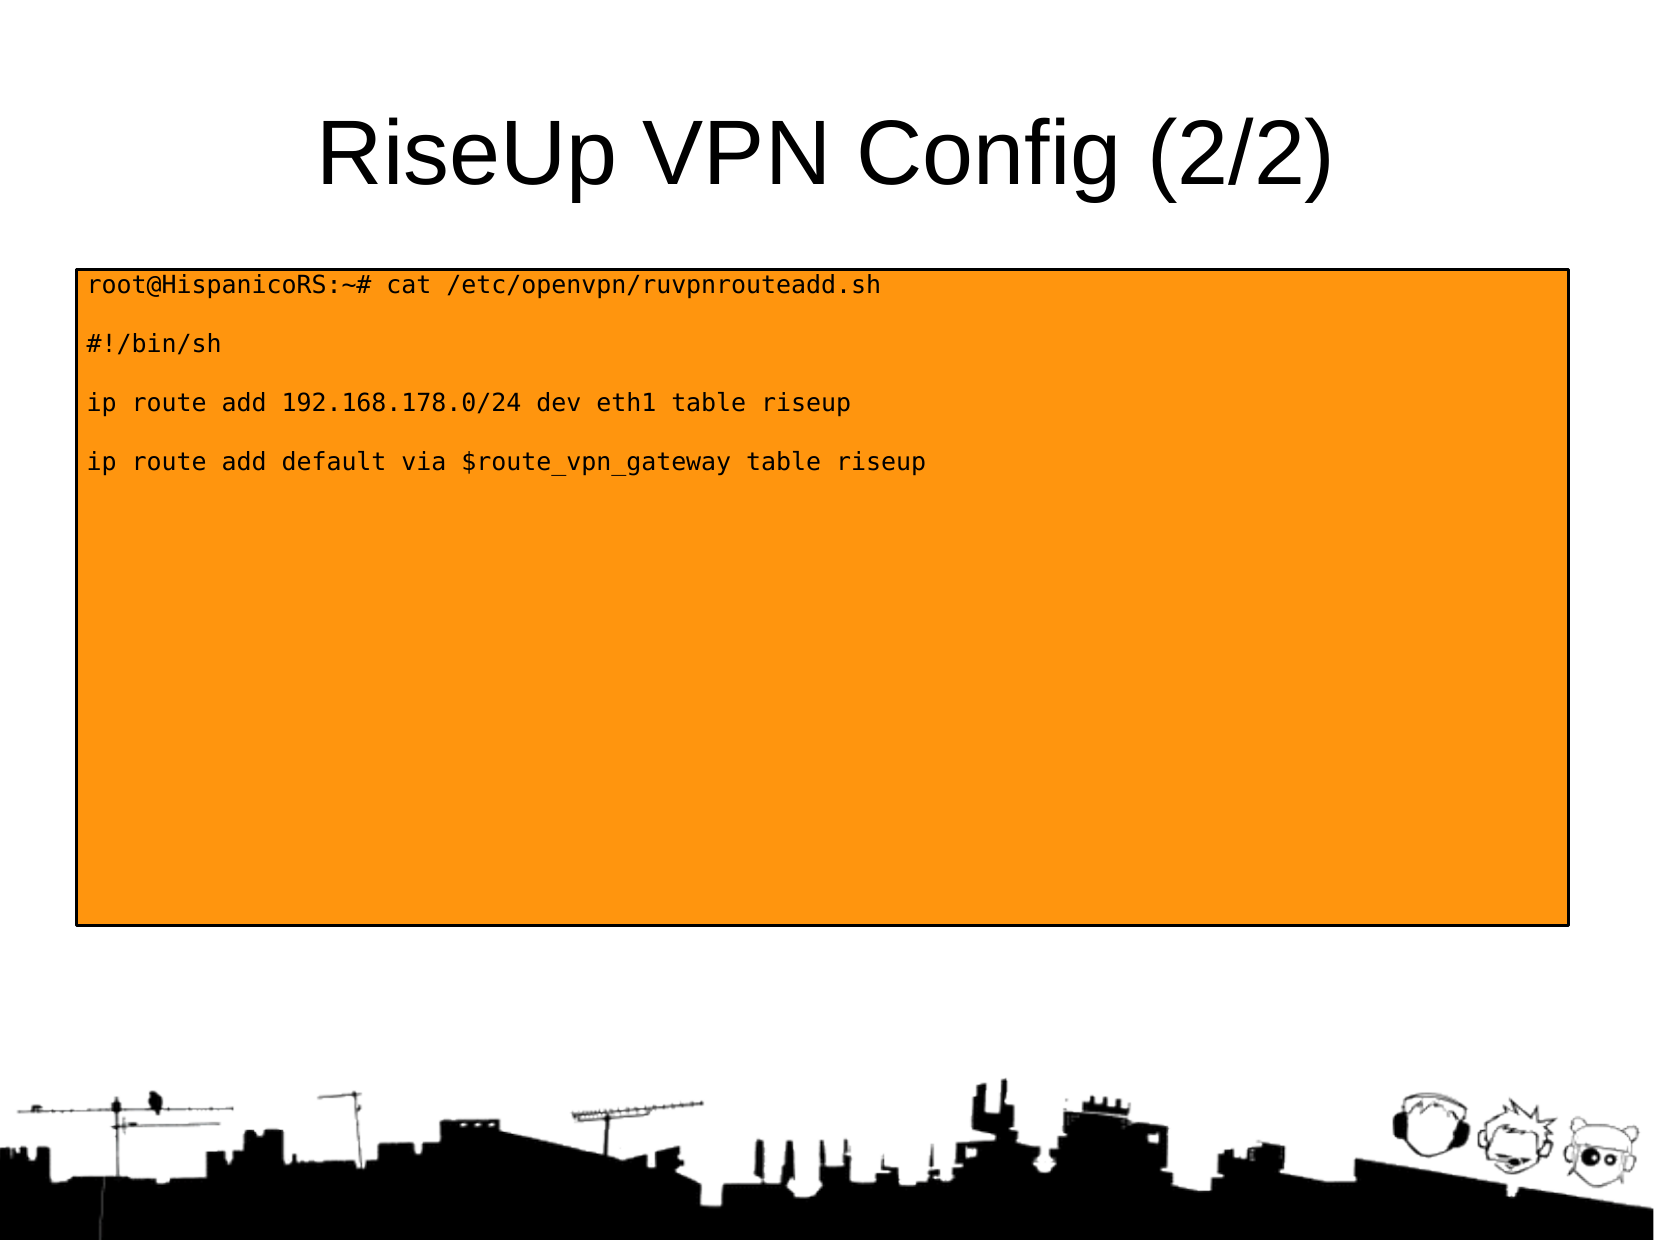

# RiseUp VPN Config (2/2)
root@HispanicoRS:~# cat /etc/openvpn/ruvpnrouteadd.sh
#!/bin/sh
ip route add 192.168.178.0/24 dev eth1 table riseup
ip route add default via $route_vpn_gateway table riseup